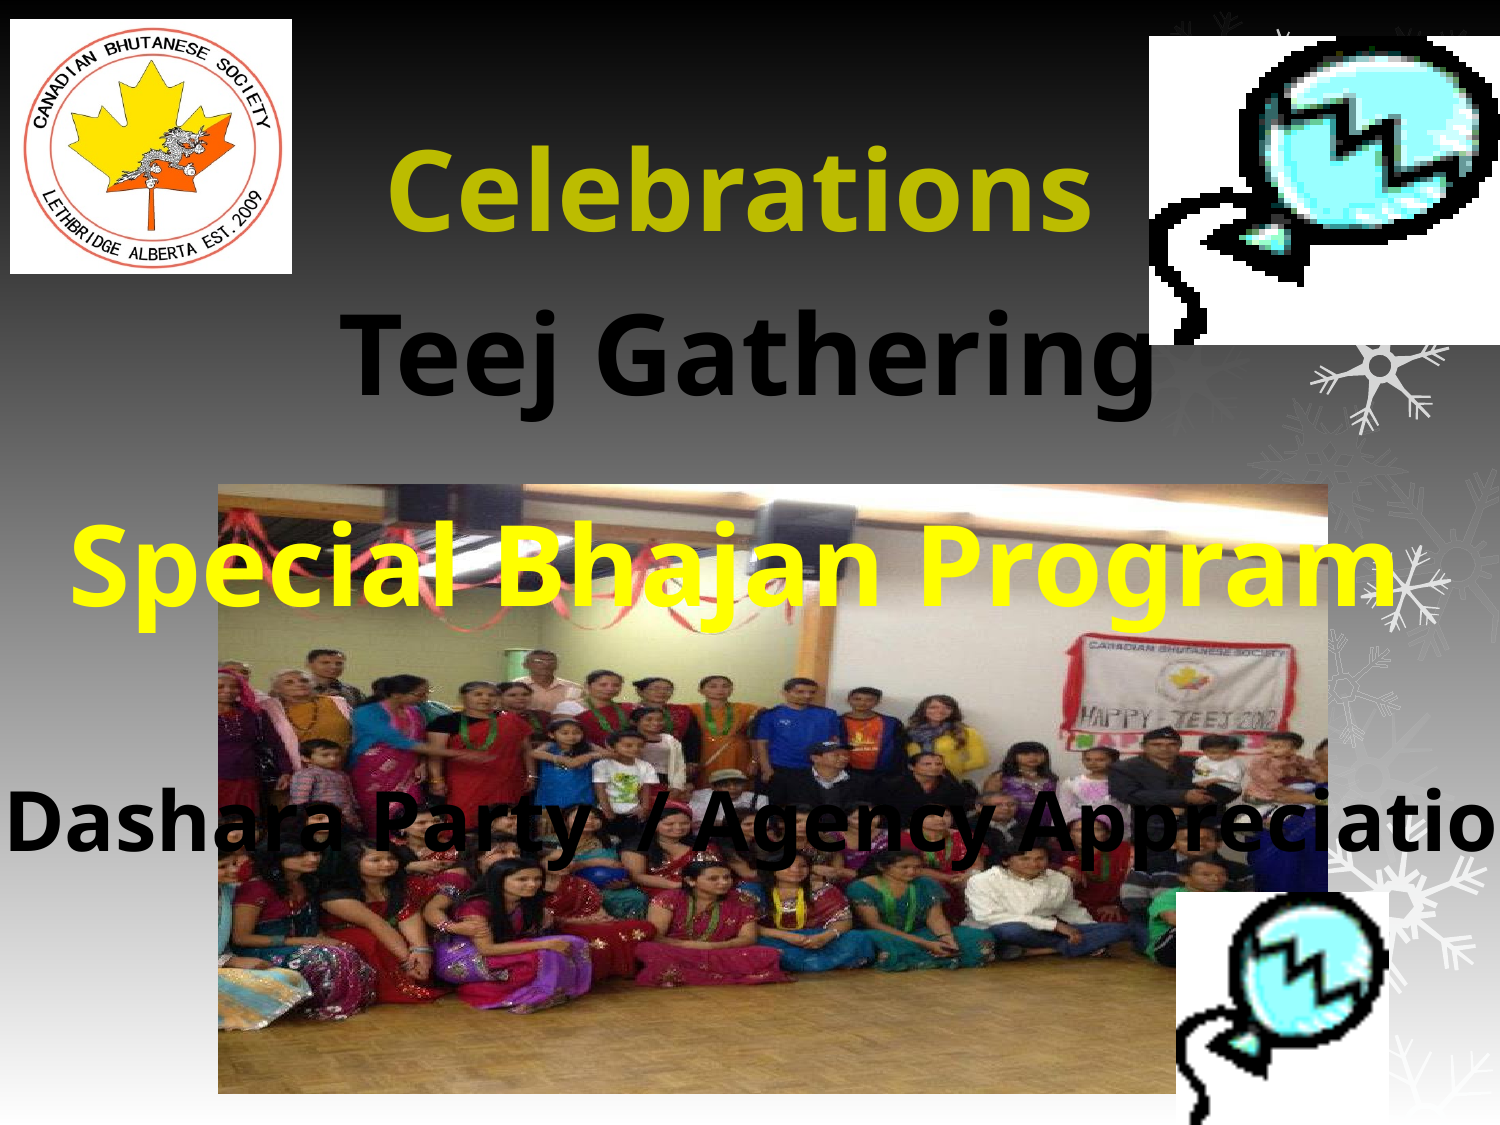

Celebrations
Teej Gathering
Special Bhajan Program
Dashara Party / Agency Appreciation